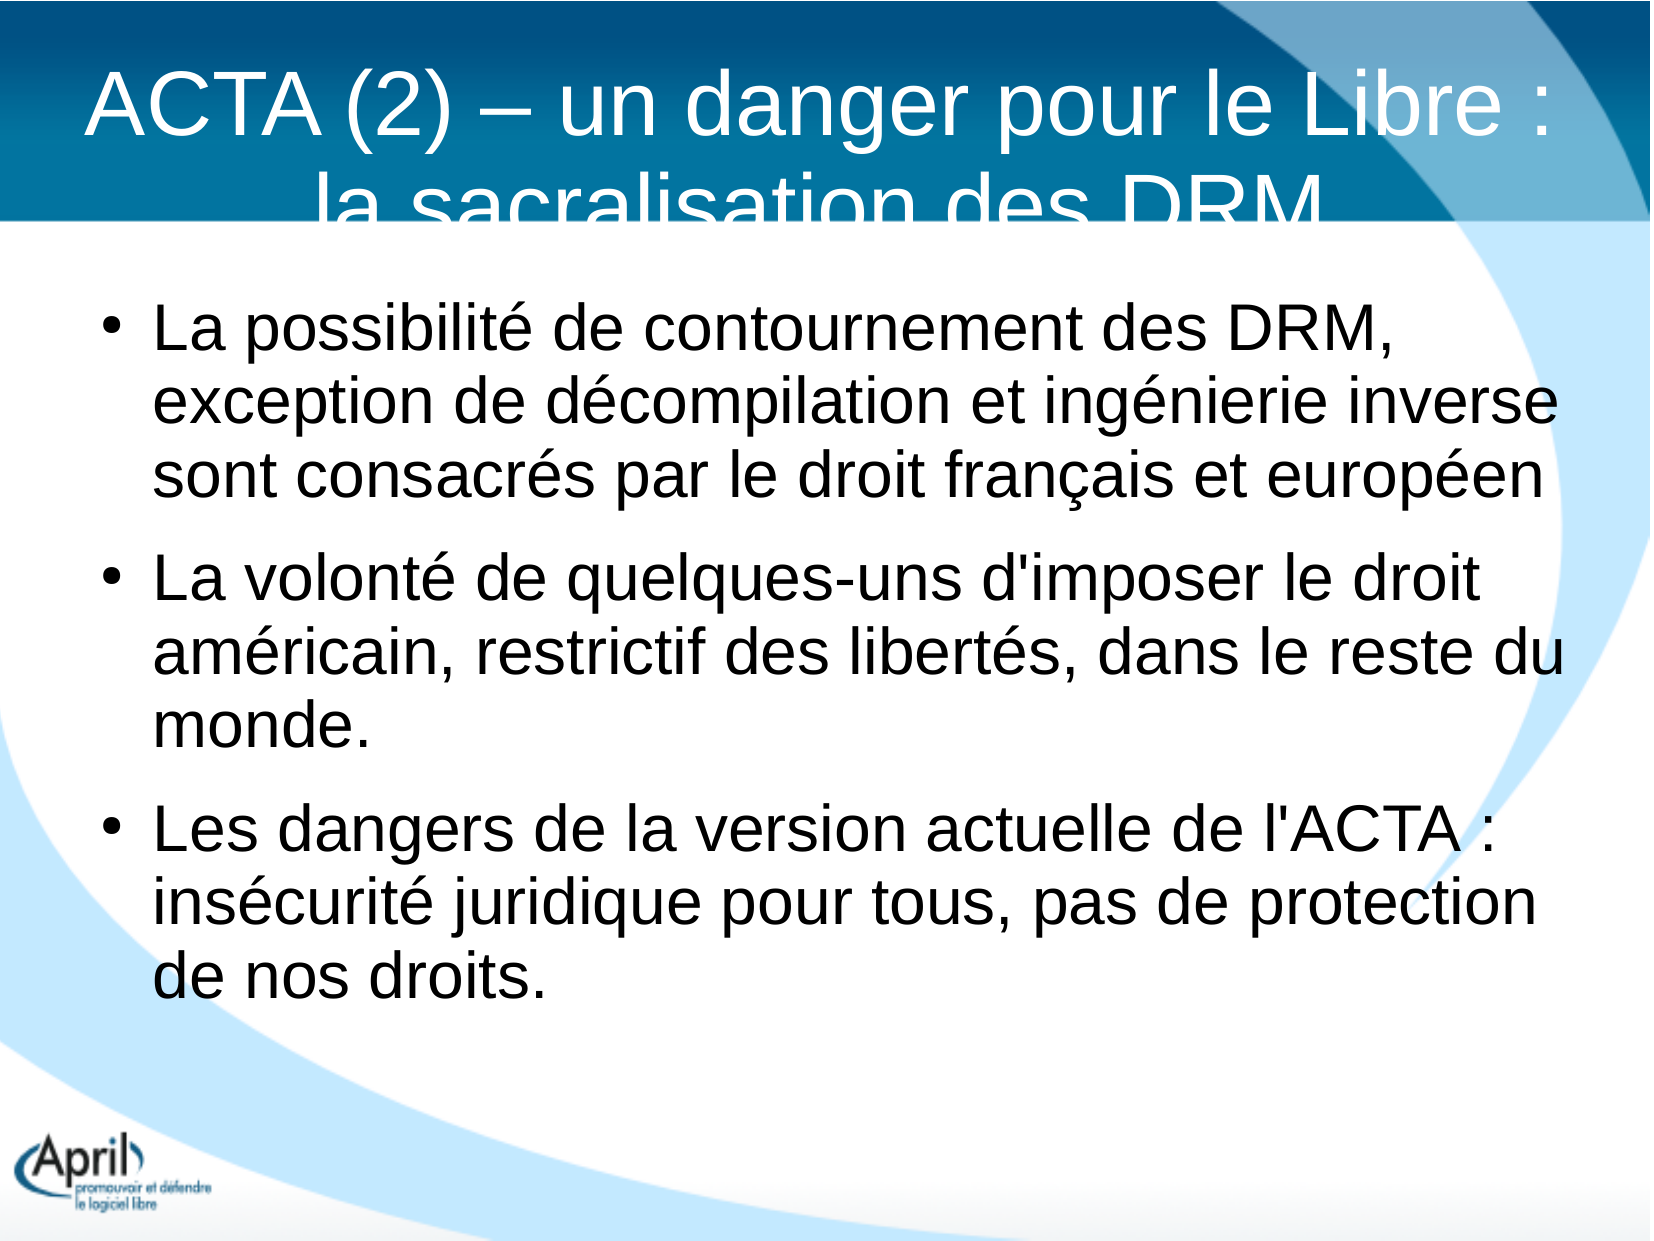

# ACTA (2) – un danger pour le Libre : la sacralisation des DRM
La possibilité de contournement des DRM, exception de décompilation et ingénierie inverse sont consacrés par le droit français et européen
La volonté de quelques-uns d'imposer le droit américain, restrictif des libertés, dans le reste du monde.
Les dangers de la version actuelle de l'ACTA : insécurité juridique pour tous, pas de protection de nos droits.